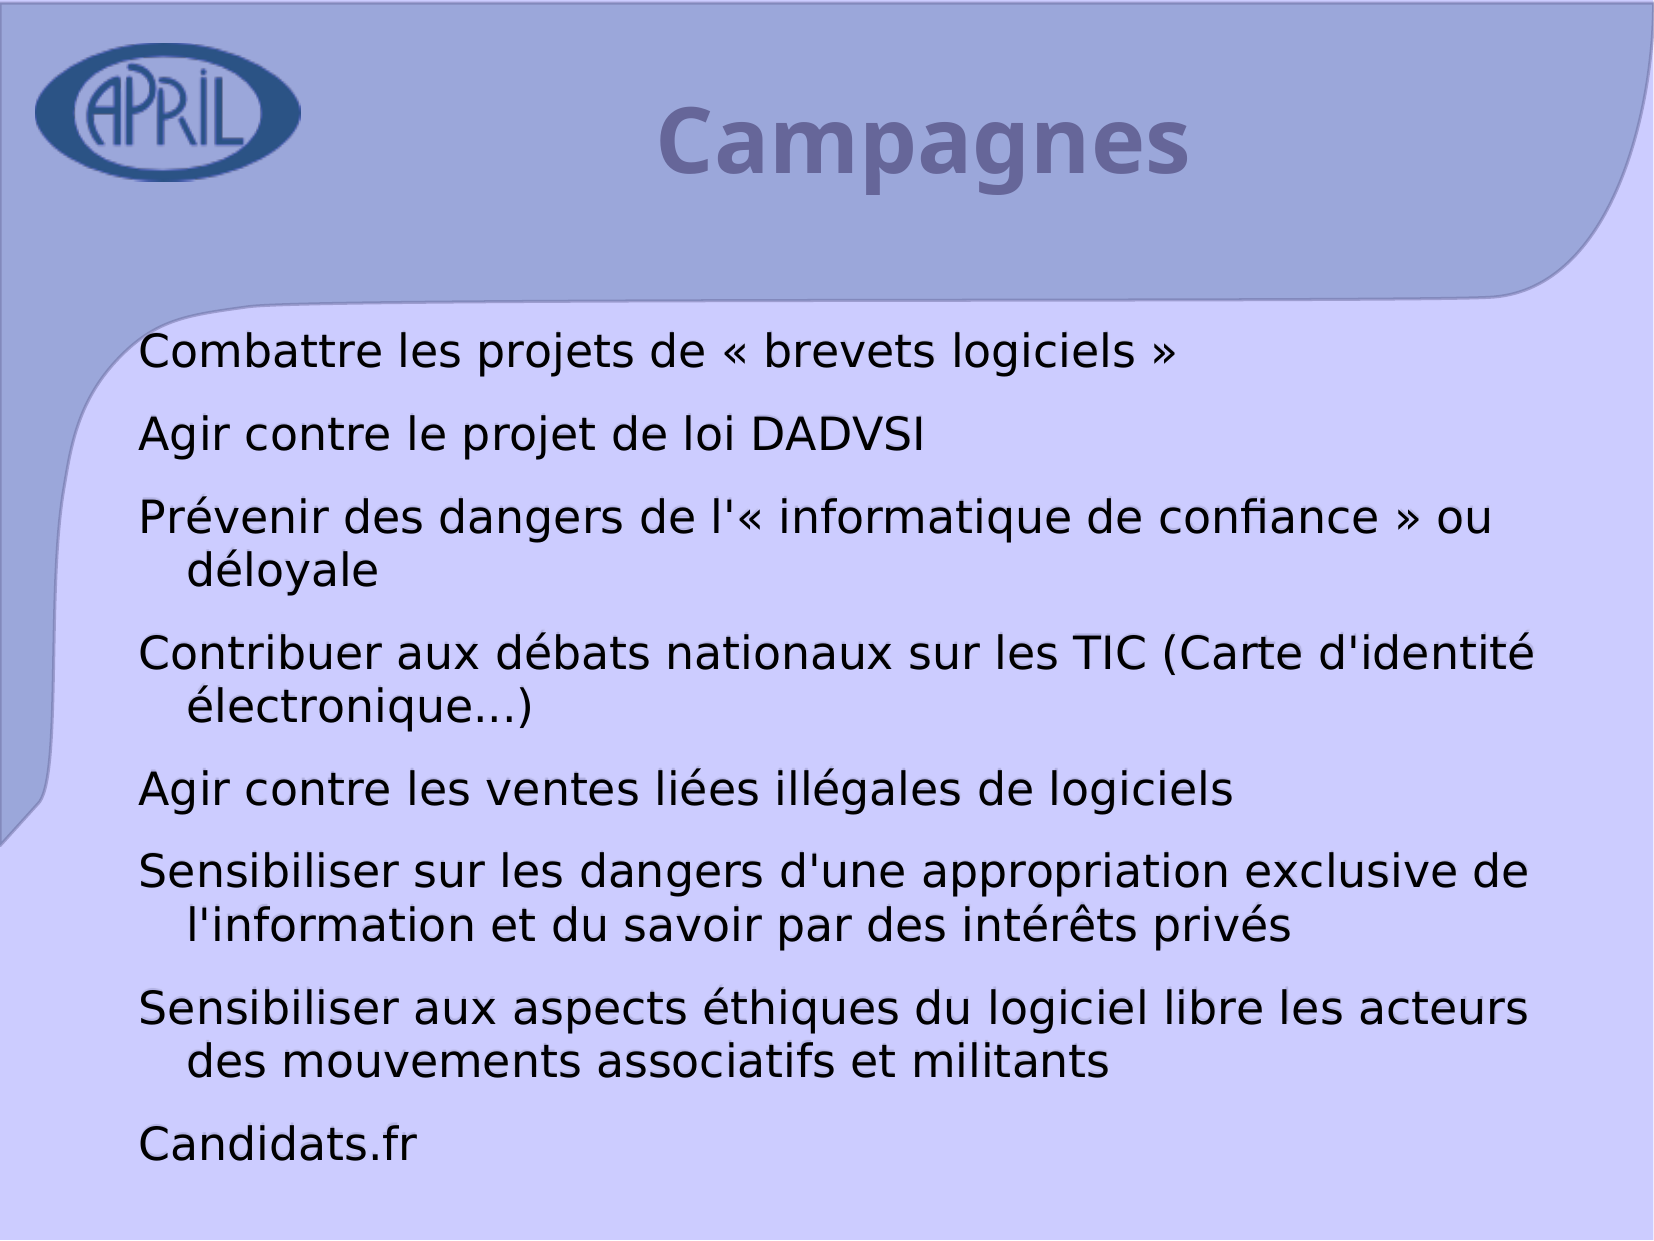

# Campagnes
Combattre les projets de « brevets logiciels »
Agir contre le projet de loi DADVSI
Prévenir des dangers de l'« informatique de confiance » ou déloyale
Contribuer aux débats nationaux sur les TIC (Carte d'identité électronique...)
Agir contre les ventes liées illégales de logiciels
Sensibiliser sur les dangers d'une appropriation exclusive de l'information et du savoir par des intérêts privés
Sensibiliser aux aspects éthiques du logiciel libre les acteurs des mouvements associatifs et militants
Candidats.fr